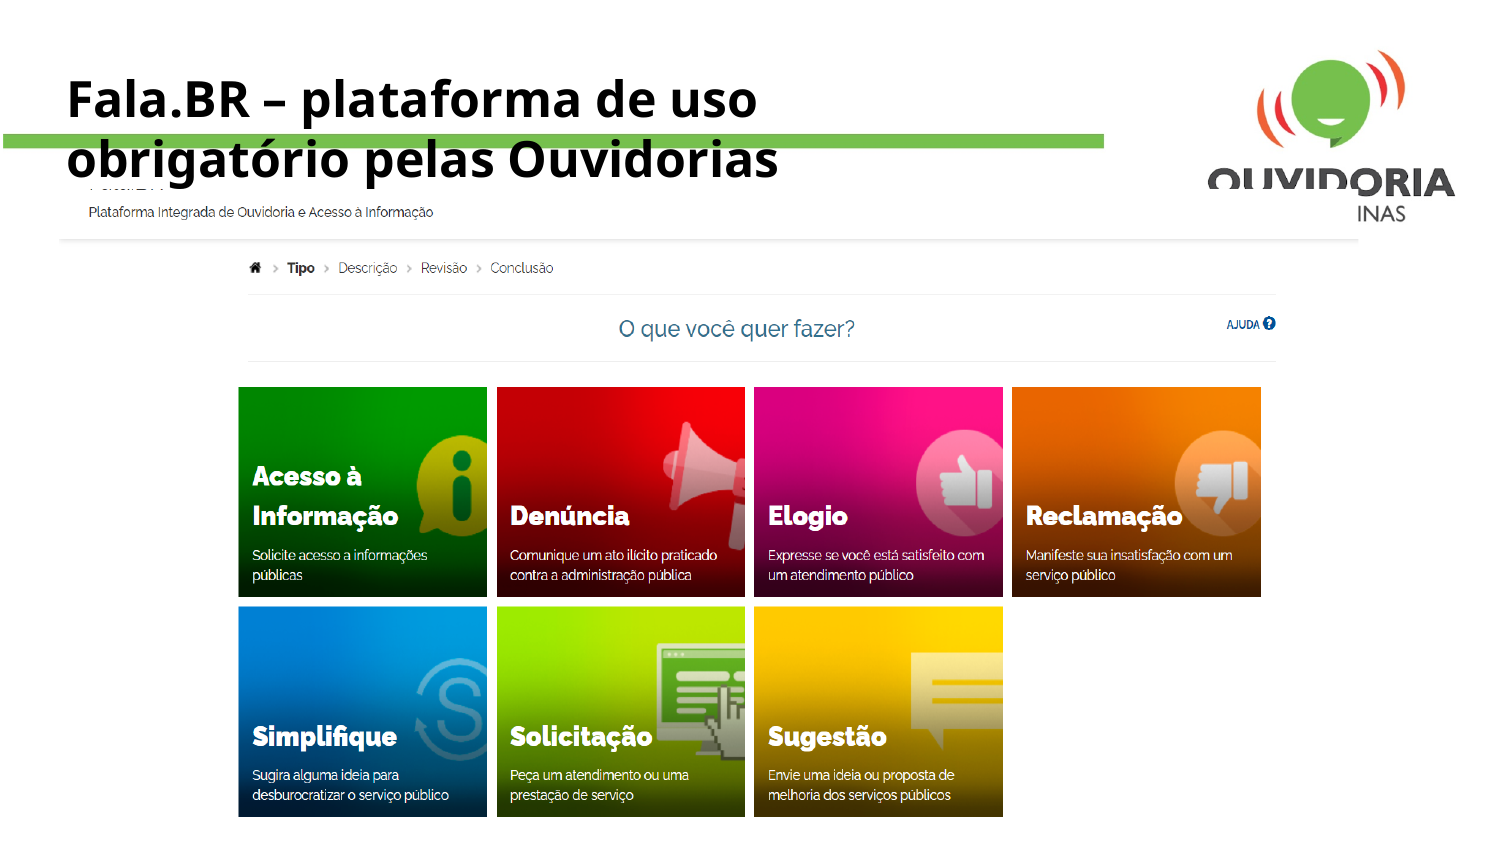

Fala.BR – plataforma de uso obrigatório pelas Ouvidorias
#